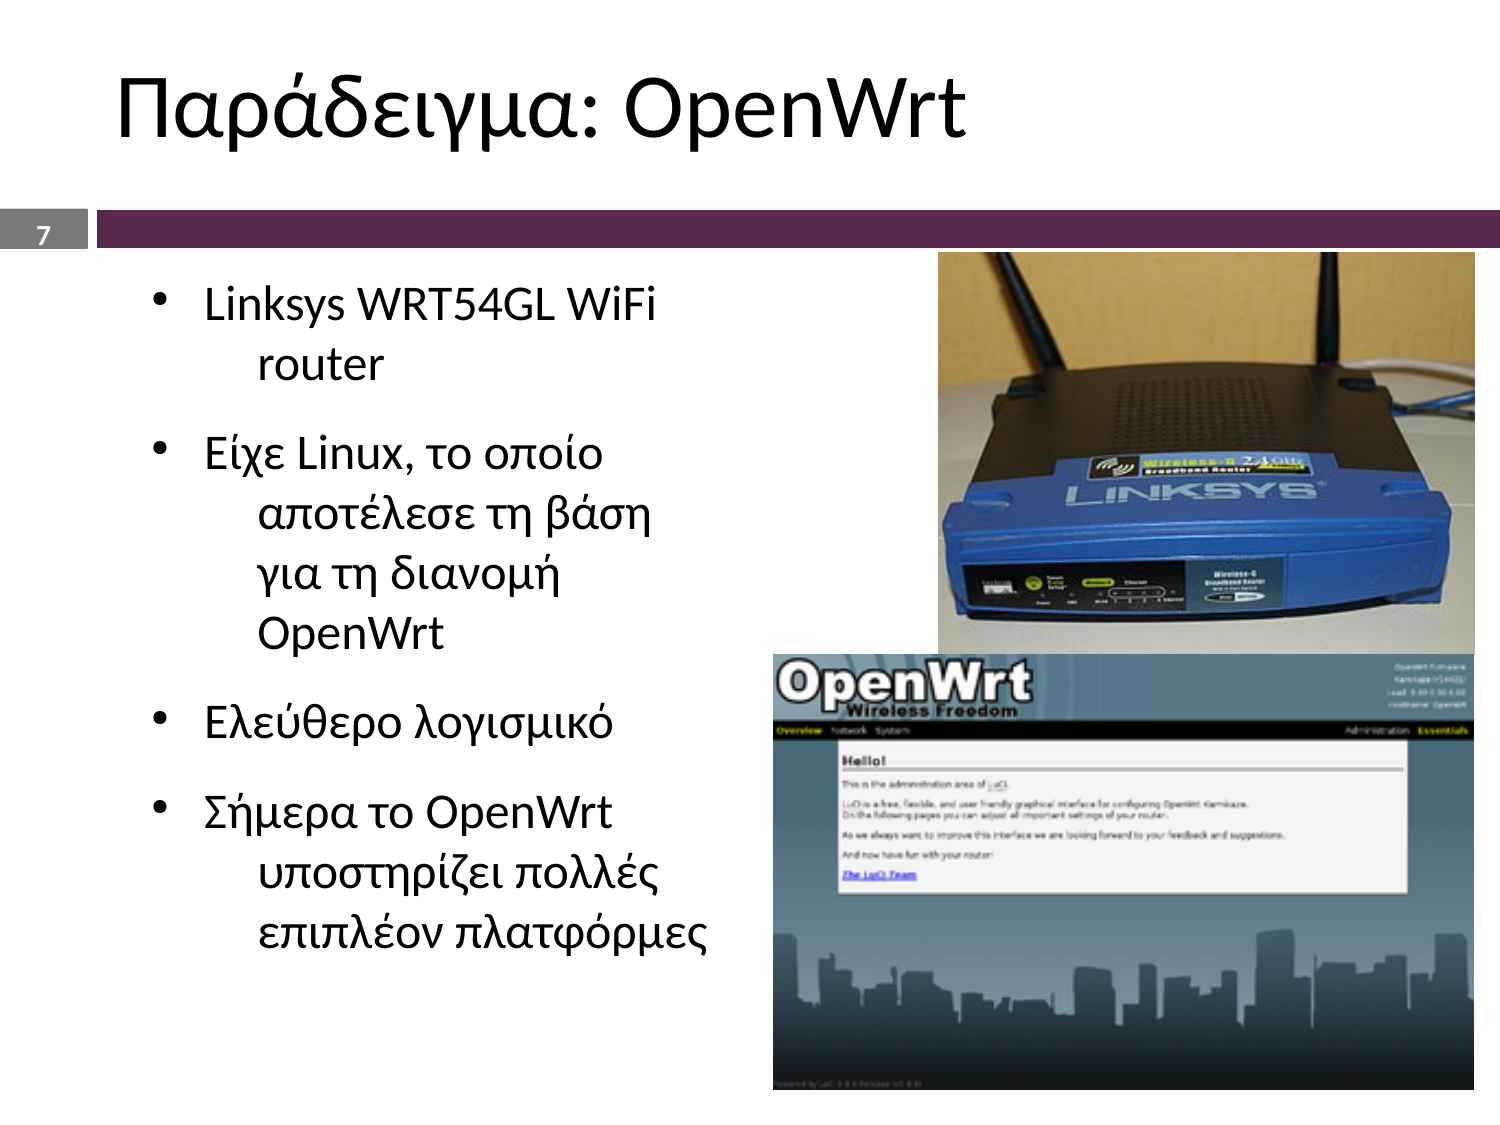

# Παράδειγμα: OpenWrt
Linksys WRT54GL WiFi router
Είχε Linux, το οποίο αποτέλεσε τη βάση για τη διανομή OpenWrt
Ελεύθερο λογισμικό
Σήμερα το OpenWrt υποστηρίζει πολλές επιπλέον πλατφόρμες